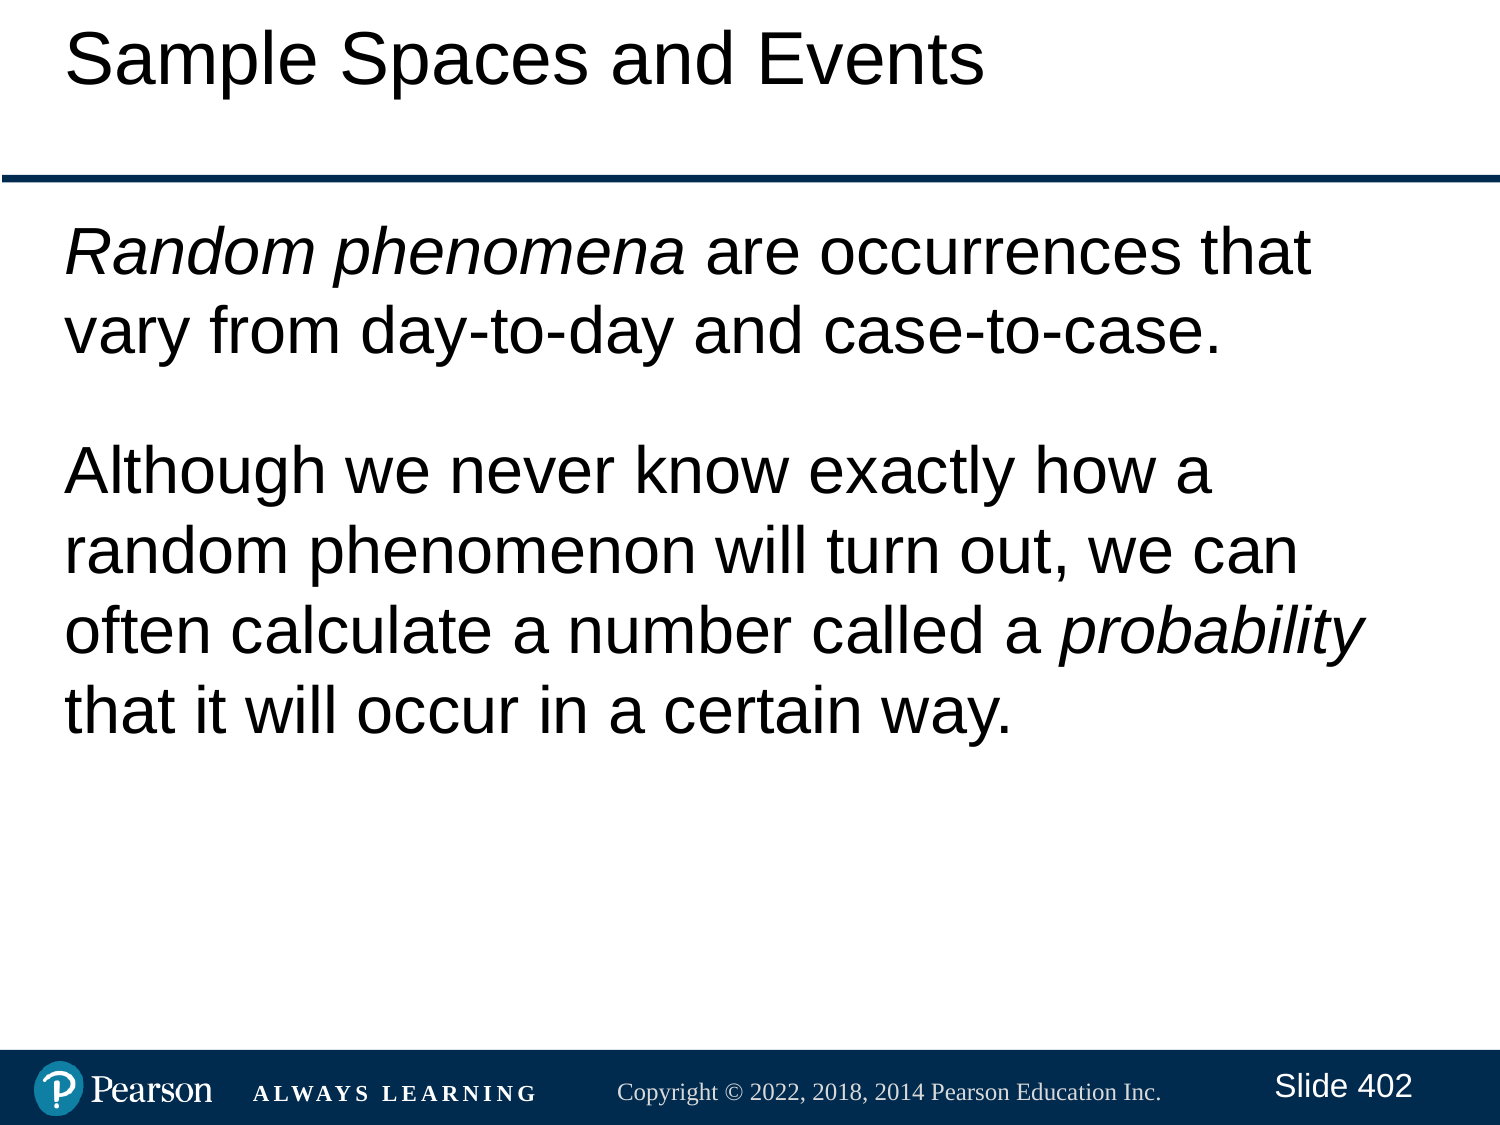

# Sample Spaces and Events
Random phenomena are occurrences that vary from day-to-day and case-to-case.
Although we never know exactly how a random phenomenon will turn out, we can often calculate a number called a probability that it will occur in a certain way.